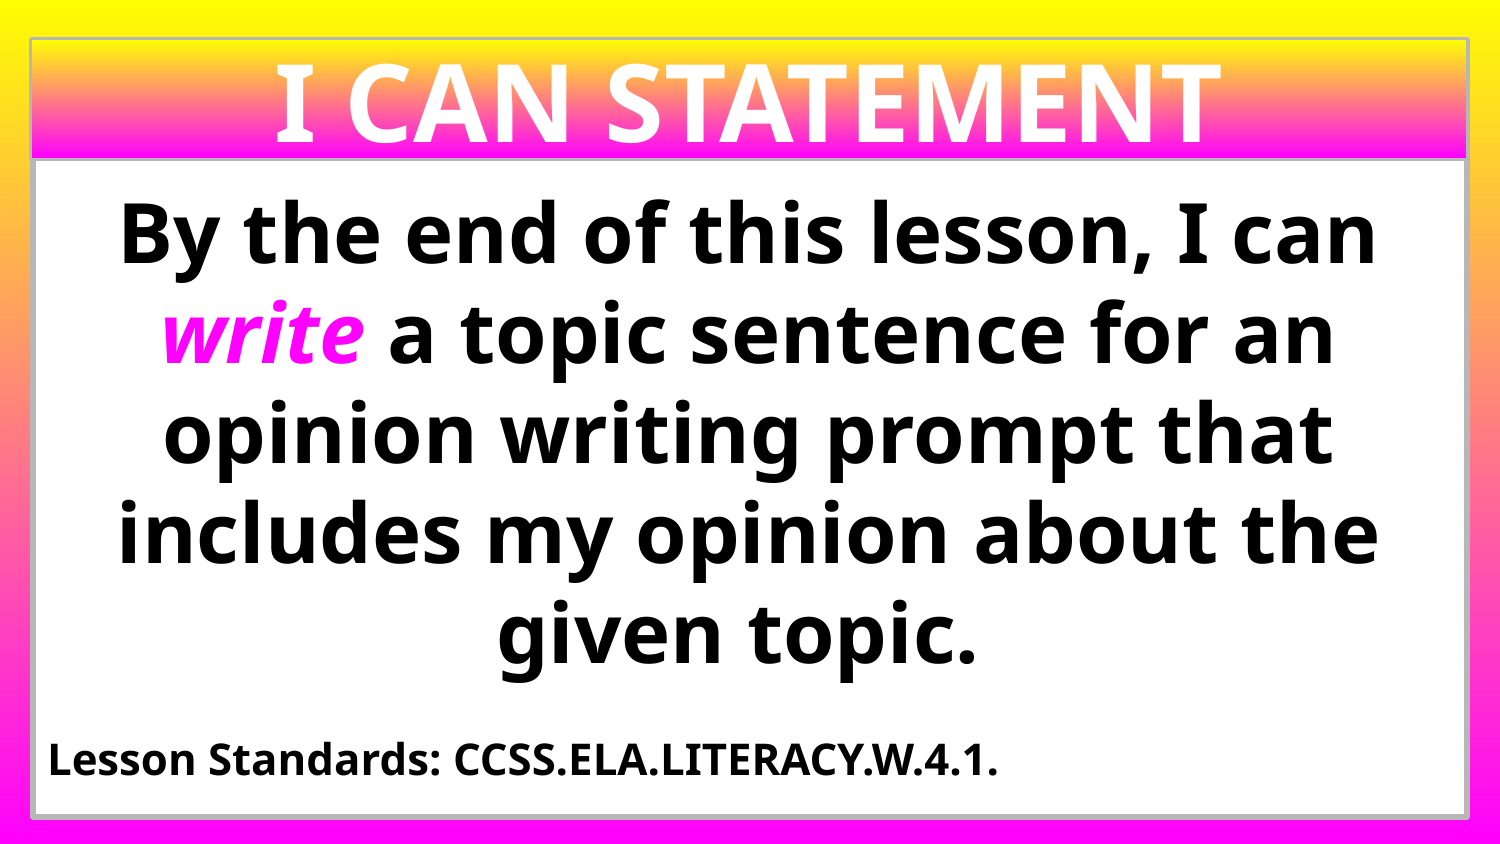

I CAN STATEMENT
By the end of this lesson, I can write a topic sentence for an opinion writing prompt that includes my opinion about the given topic.
Lesson Standards: CCSS.ELA.LITERACY.W.4.1.